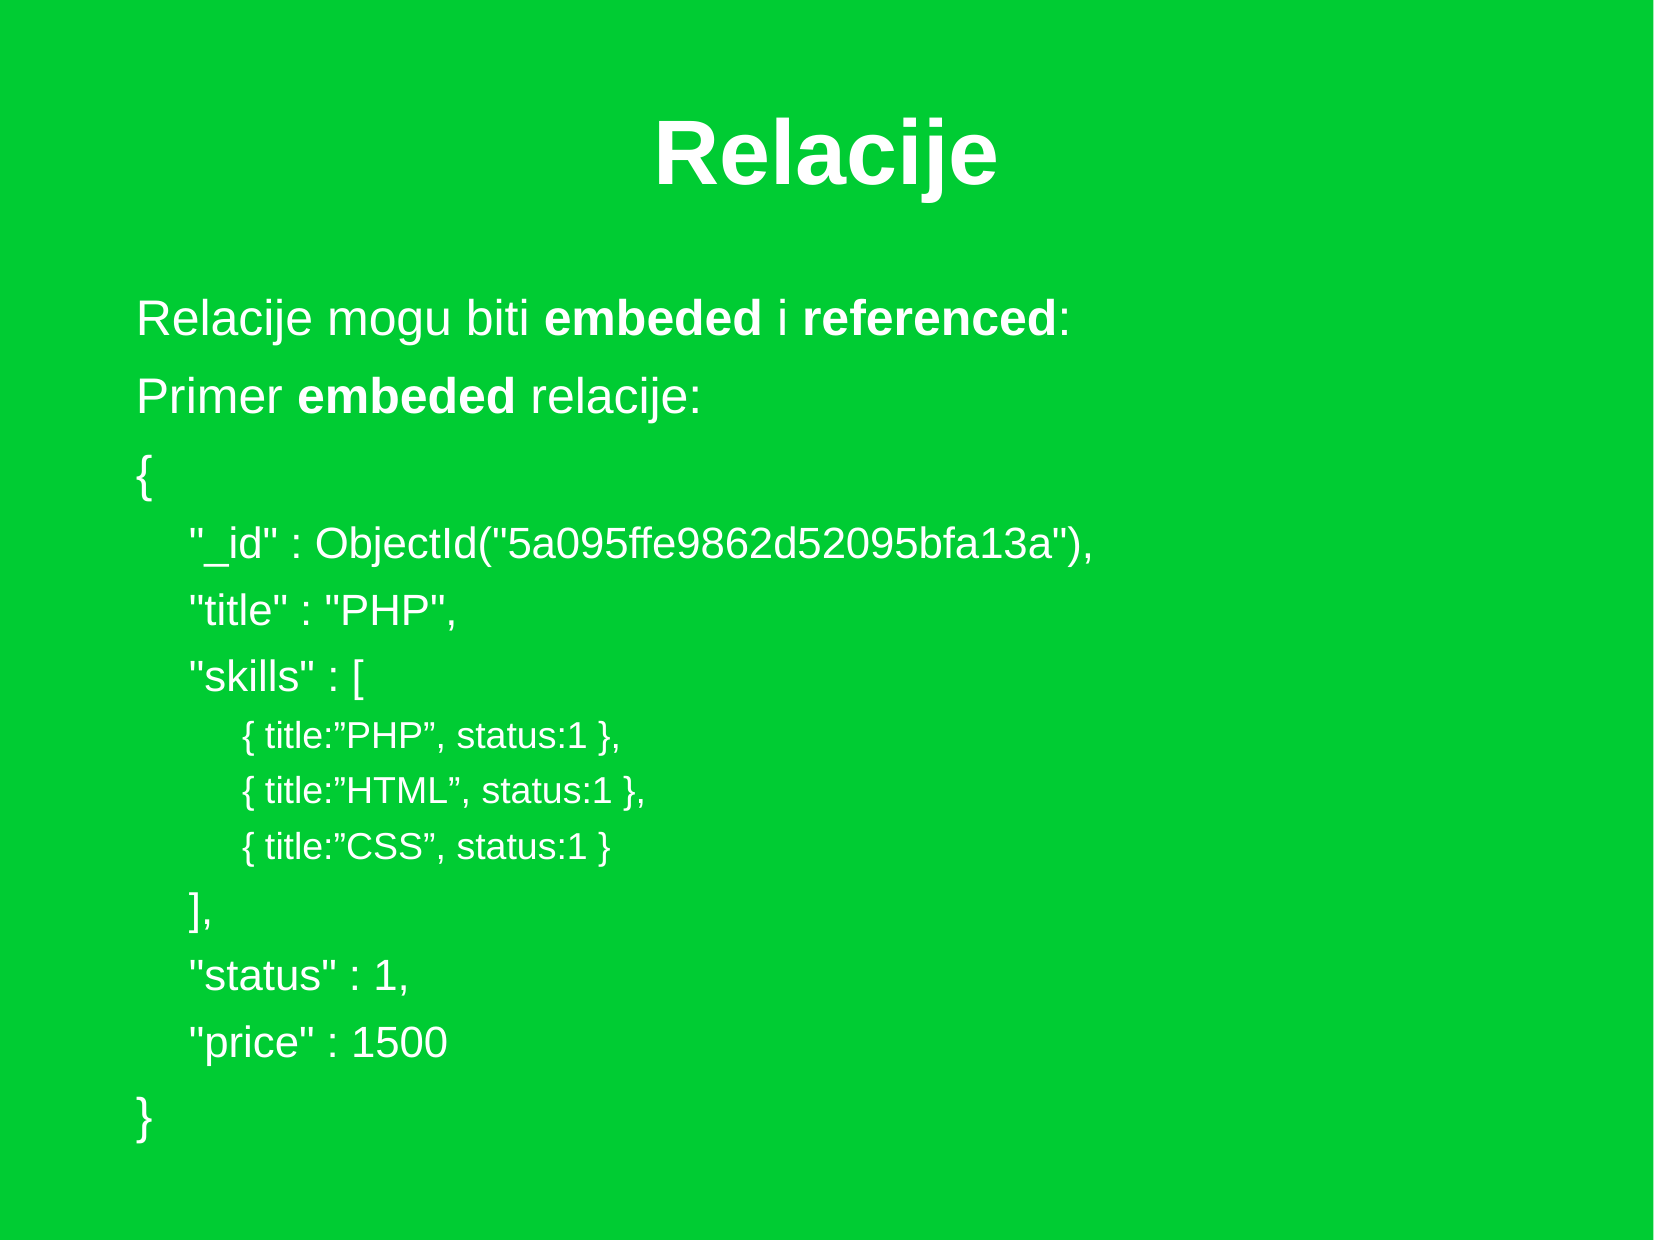

# Relacije
Relacije mogu biti embeded i referenced:
Primer embeded relacije:
{
"_id" : ObjectId("5a095ffe9862d52095bfa13a"),
"title" : "PHP",
"skills" : [
{ title:”PHP”, status:1 },
{ title:”HTML”, status:1 },
{ title:”CSS”, status:1 }
],
"status" : 1,
"price" : 1500
}